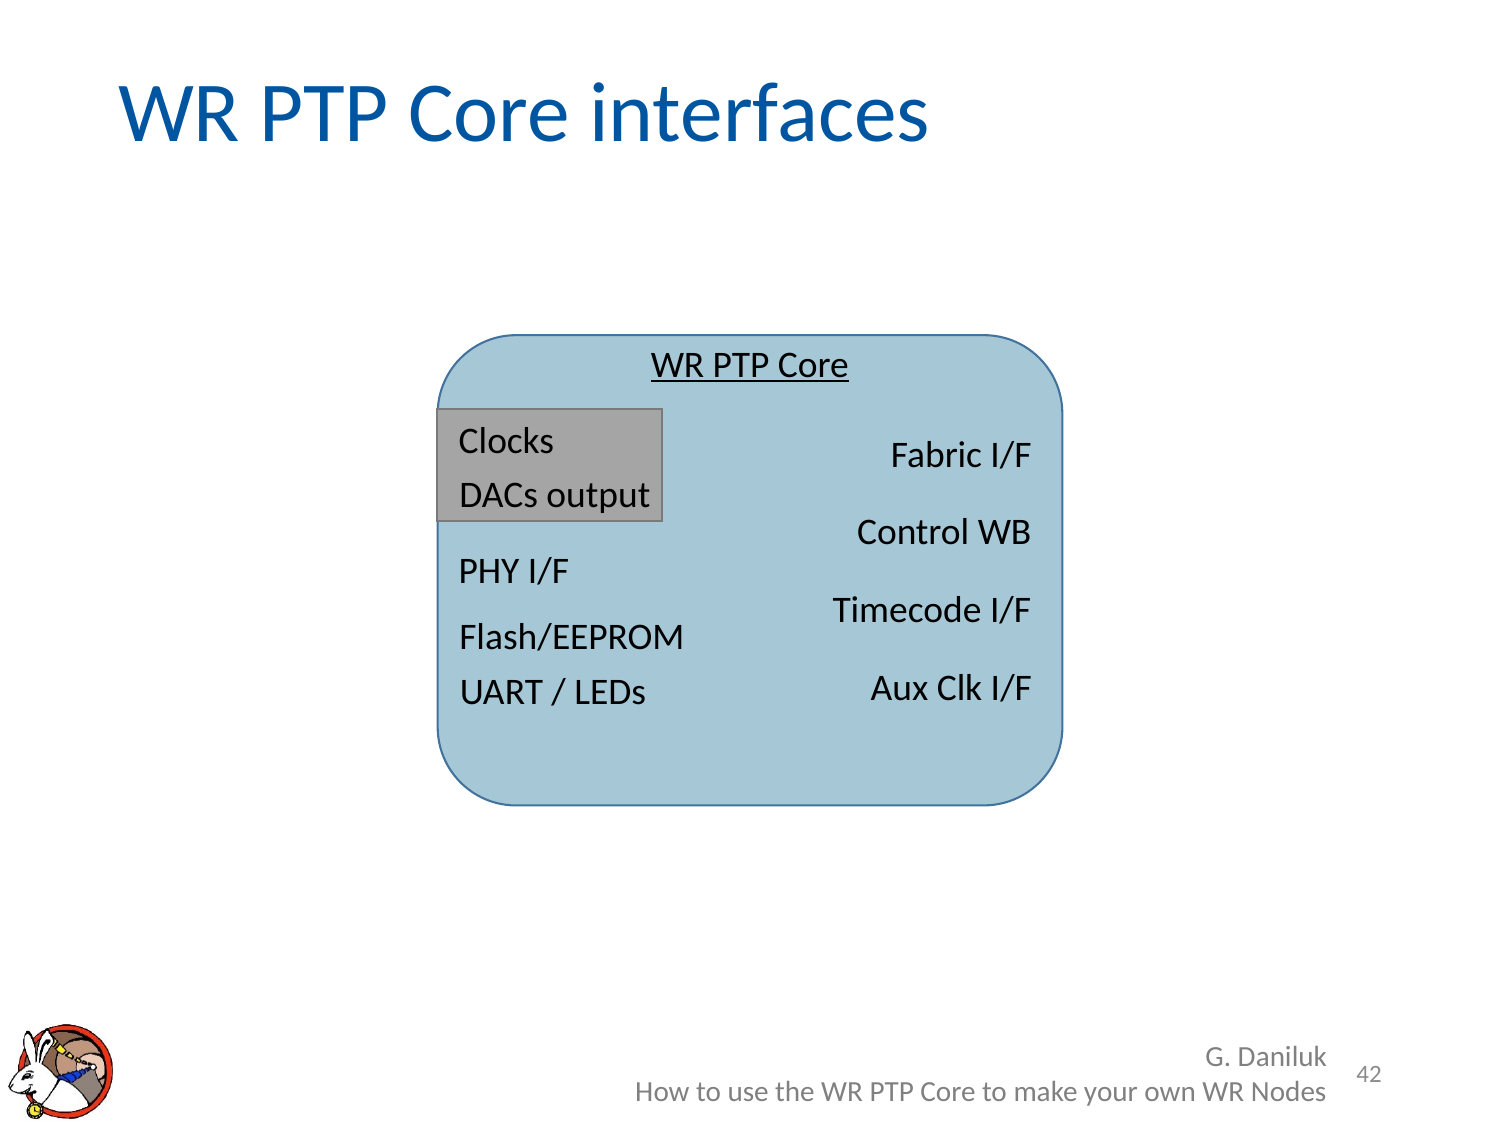

# WR PTP Core interfaces
WR PTP Core
Clocks
Fabric I/F
DACs output
Control WB
PHY I/F
Timecode I/F
Flash/EEPROM
Aux Clk I/F
UART / LEDs
G. Daniluk
How to use the WR PTP Core to make your own WR Nodes